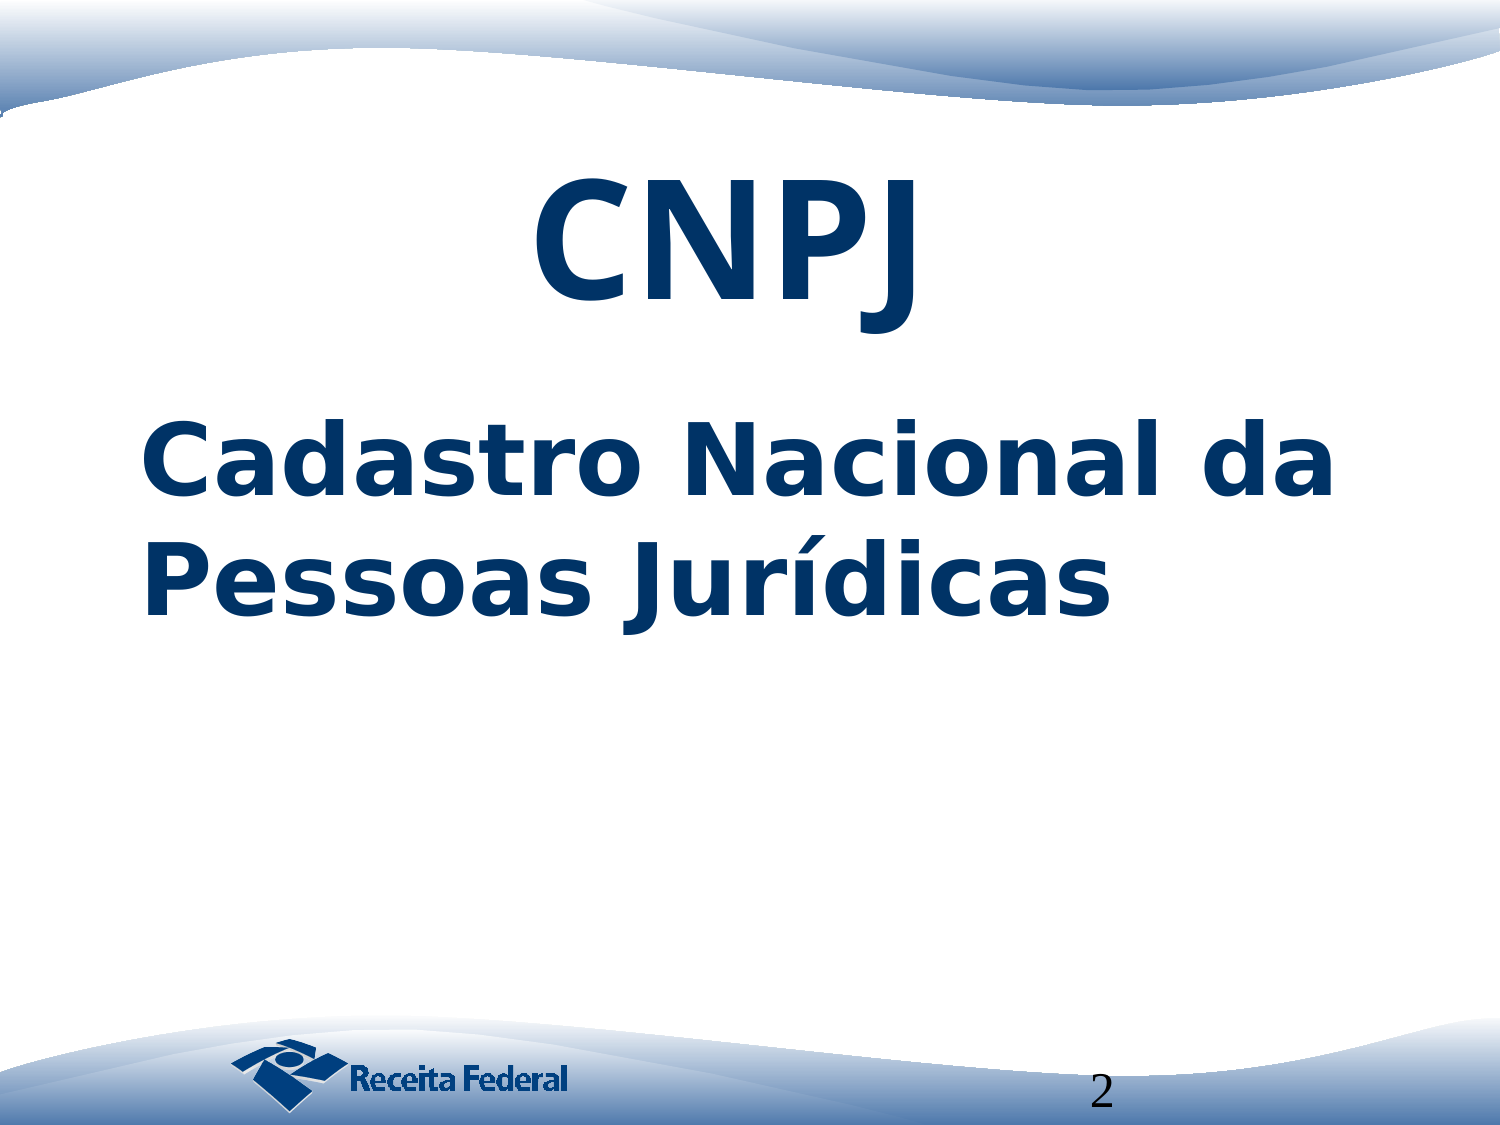

CNPJ
Cadastro Nacional da Pessoas Jurídicas
2